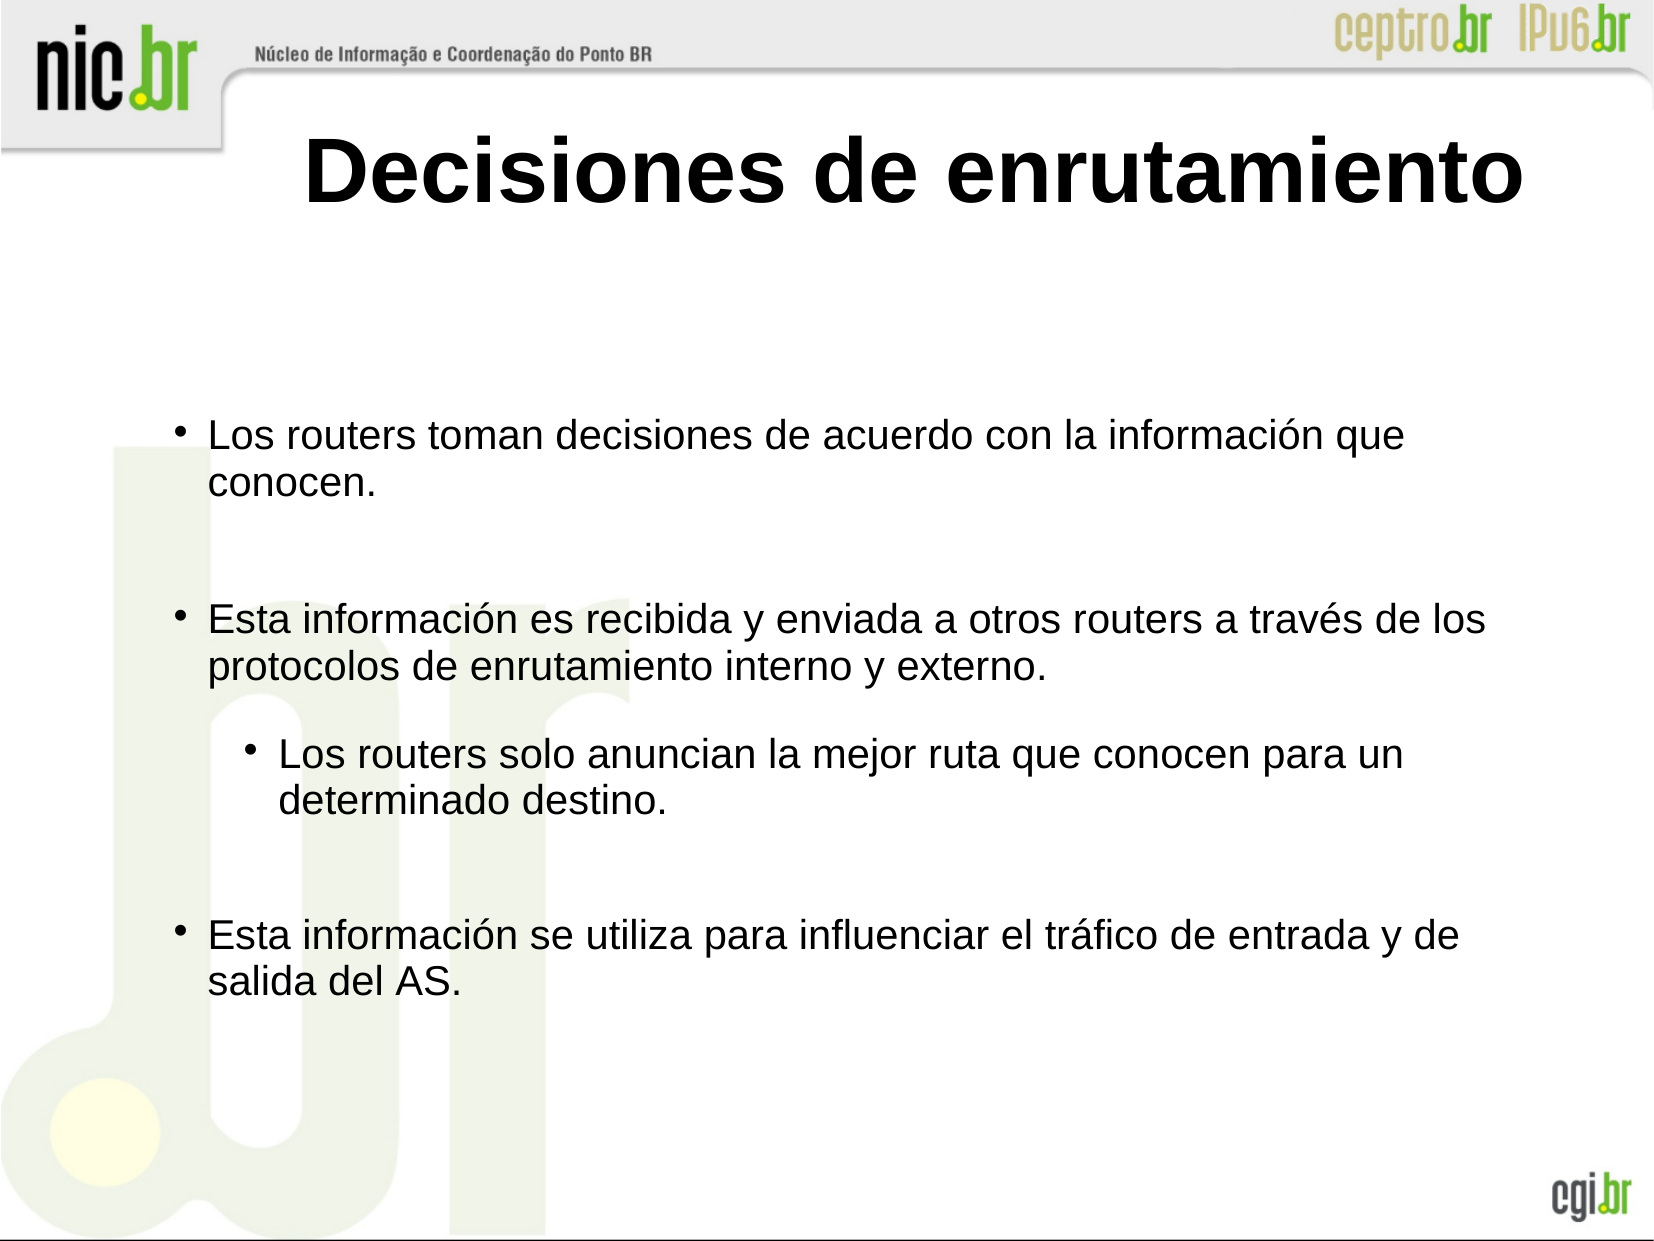

Decisiones de enrutamiento
Los routers toman decisiones de acuerdo con la información que conocen.
Esta información es recibida y enviada a otros routers a través de los protocolos de enrutamiento interno y externo.
Los routers solo anuncian la mejor ruta que conocen para un determinado destino.
Esta información se utiliza para influenciar el tráfico de entrada y de salida del AS.